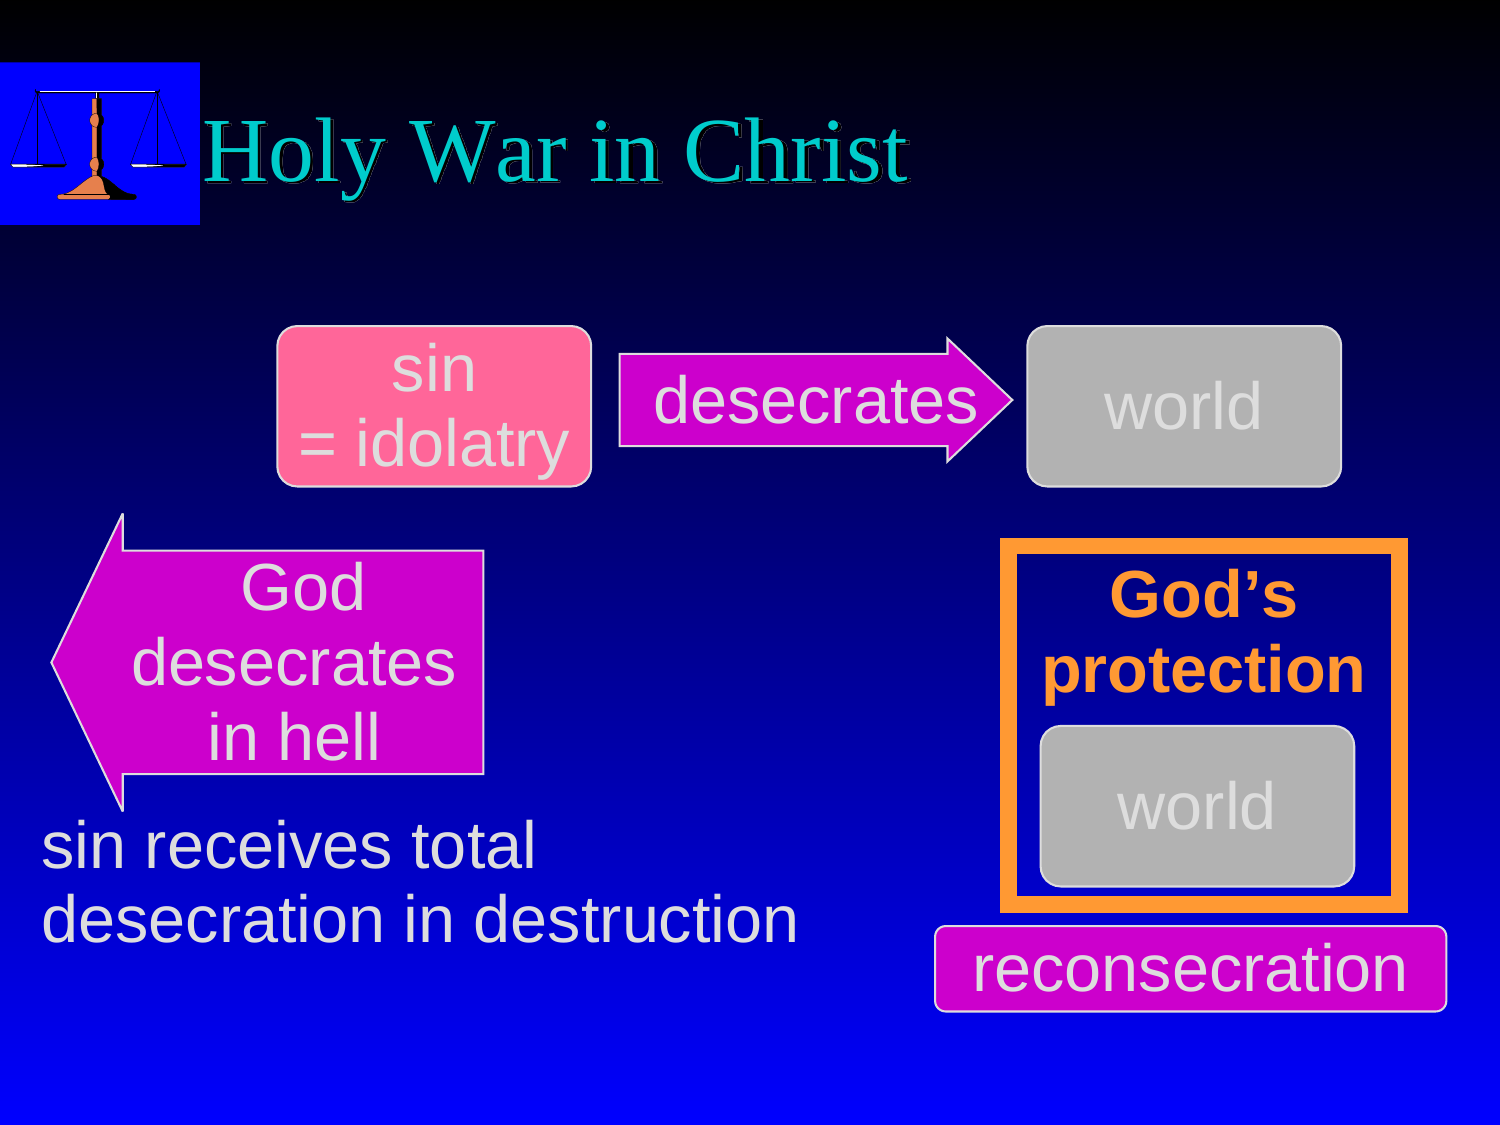

# Holy War in Christ
sin
= idolatry
world
 desecrates
 God
desecrates
in hell
sin receives total desecration in destruction
God’s protection
world
reconsecration